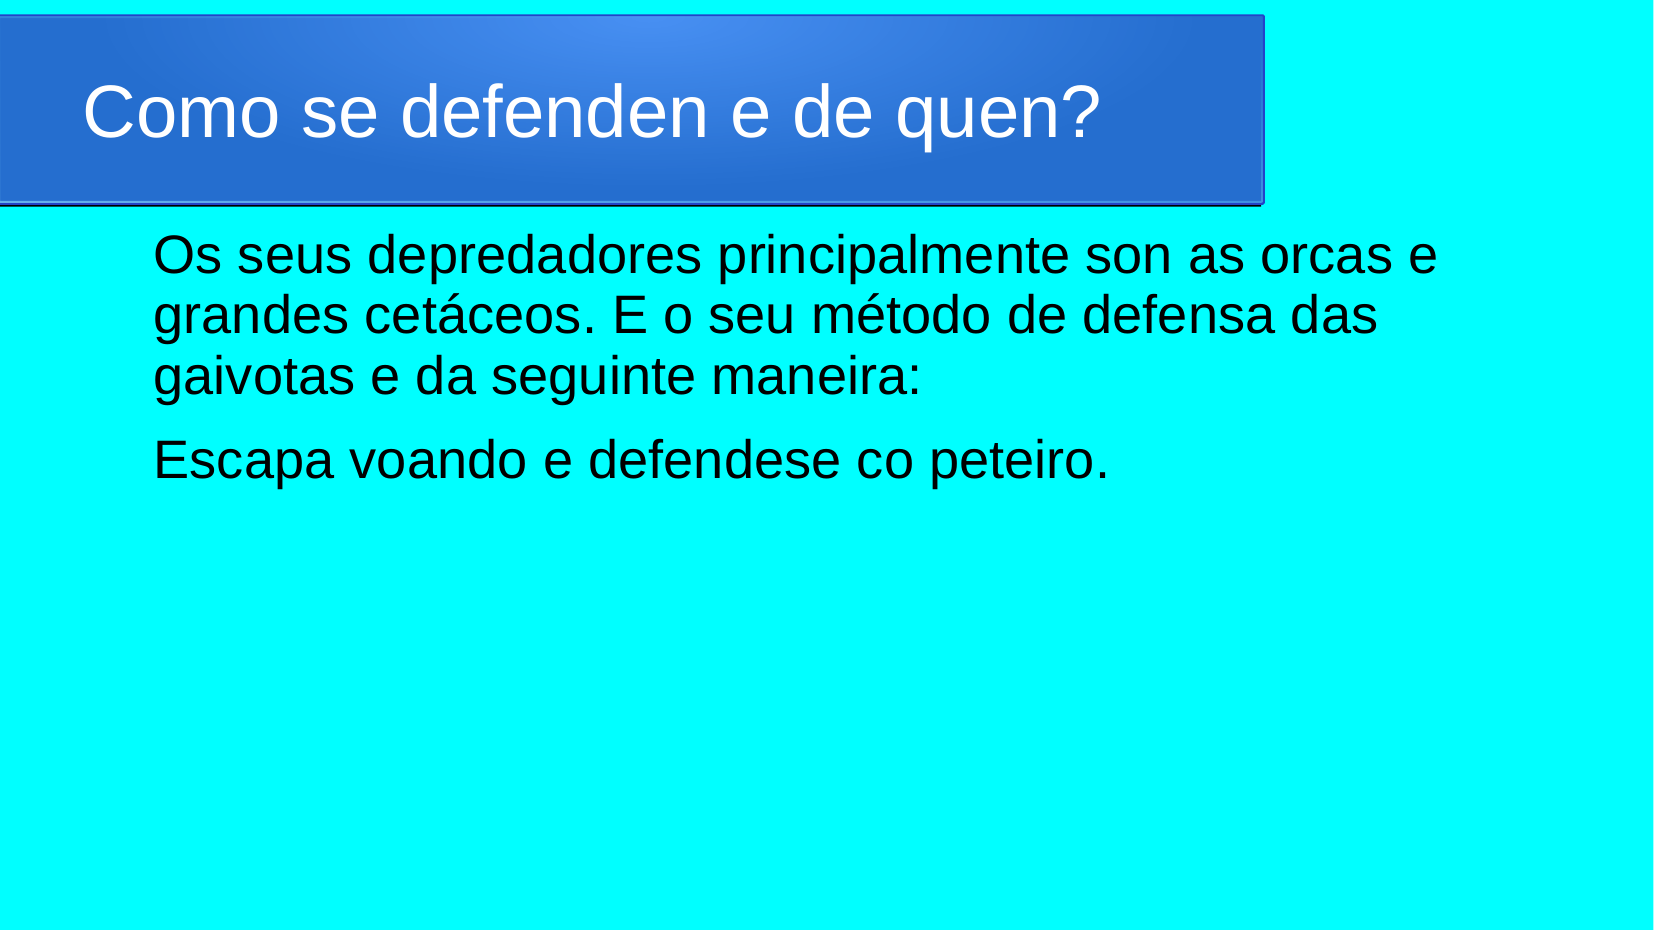

# Como se defenden e de quen?
Os seus depredadores principalmente son as orcas e grandes cetáceos. E o seu método de defensa das gaivotas e da seguinte maneira:
Escapa voando e defendese co peteiro.